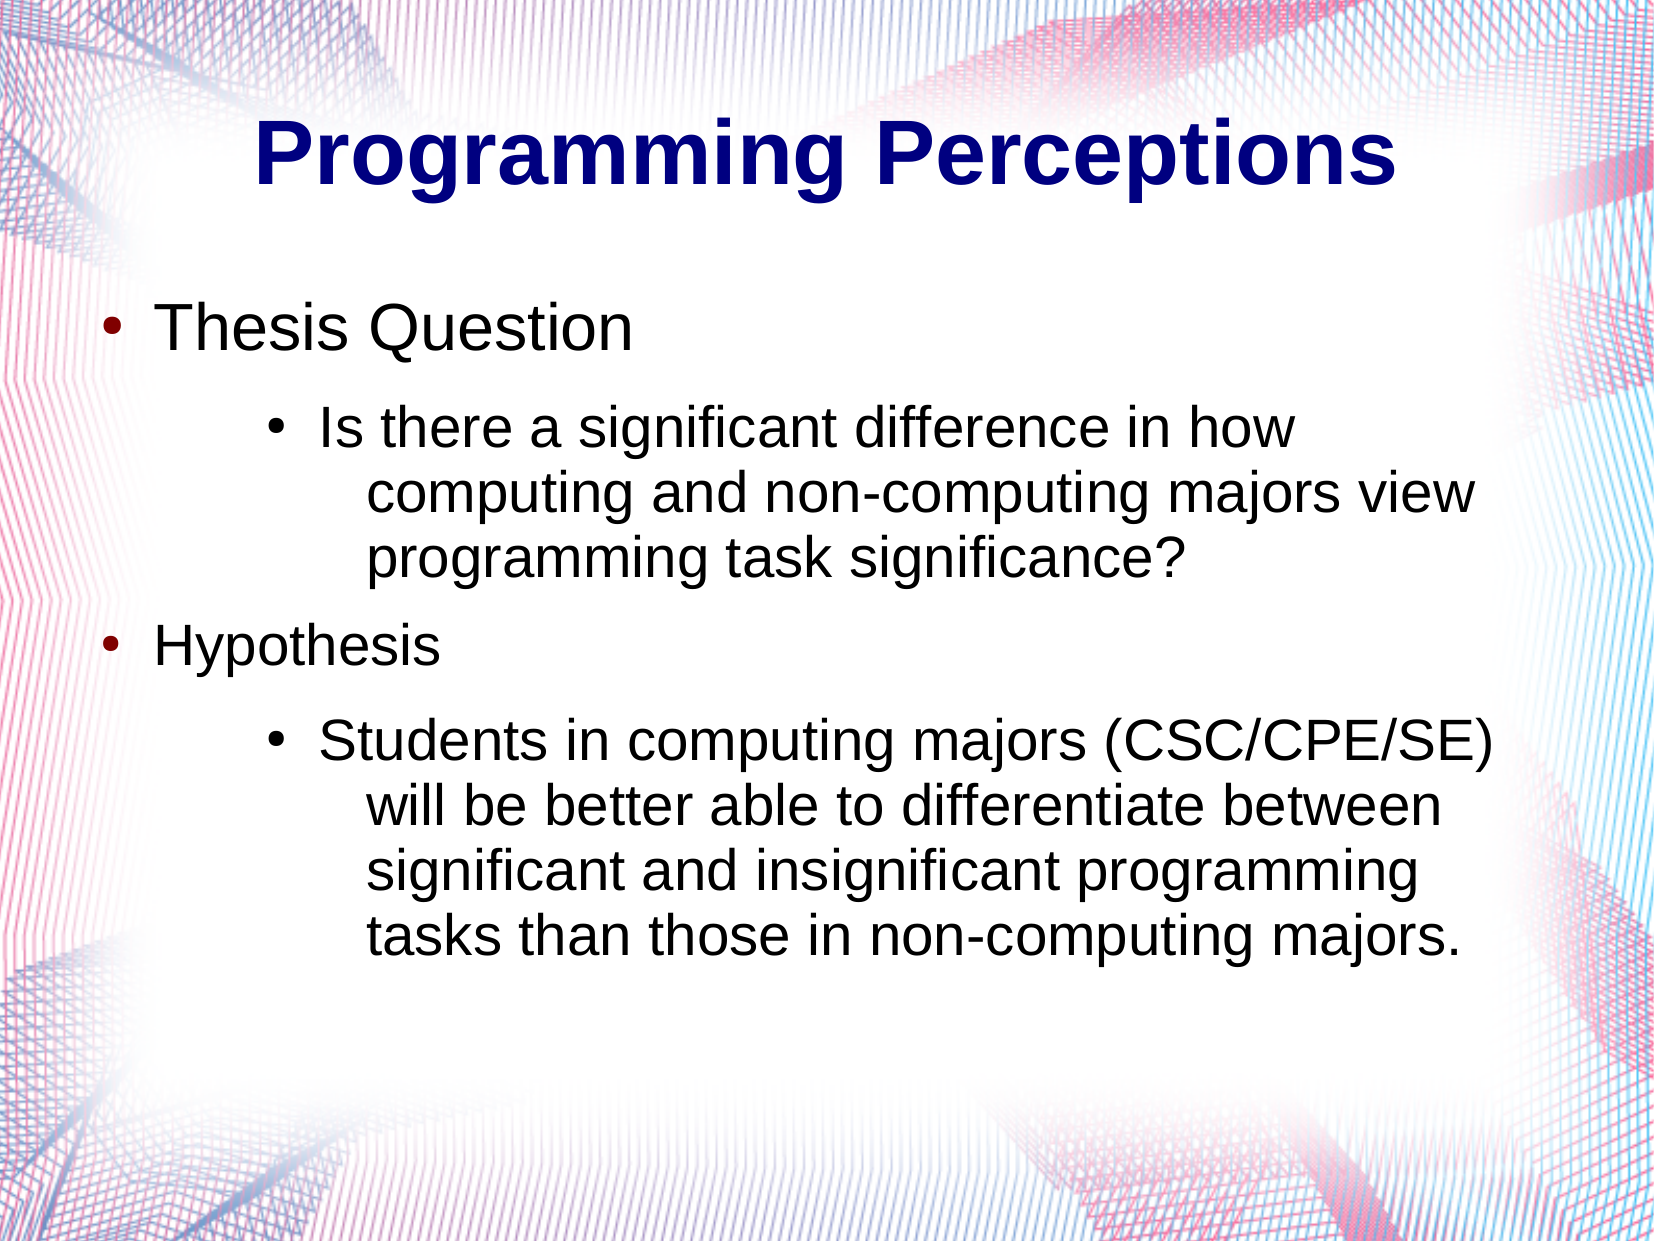

# Programming Perceptions
Thesis Question
Is there a significant difference in how computing and non-computing majors view programming task significance?
Hypothesis
Students in computing majors (CSC/CPE/SE) will be better able to differentiate between significant and insignificant programming tasks than those in non-computing majors.